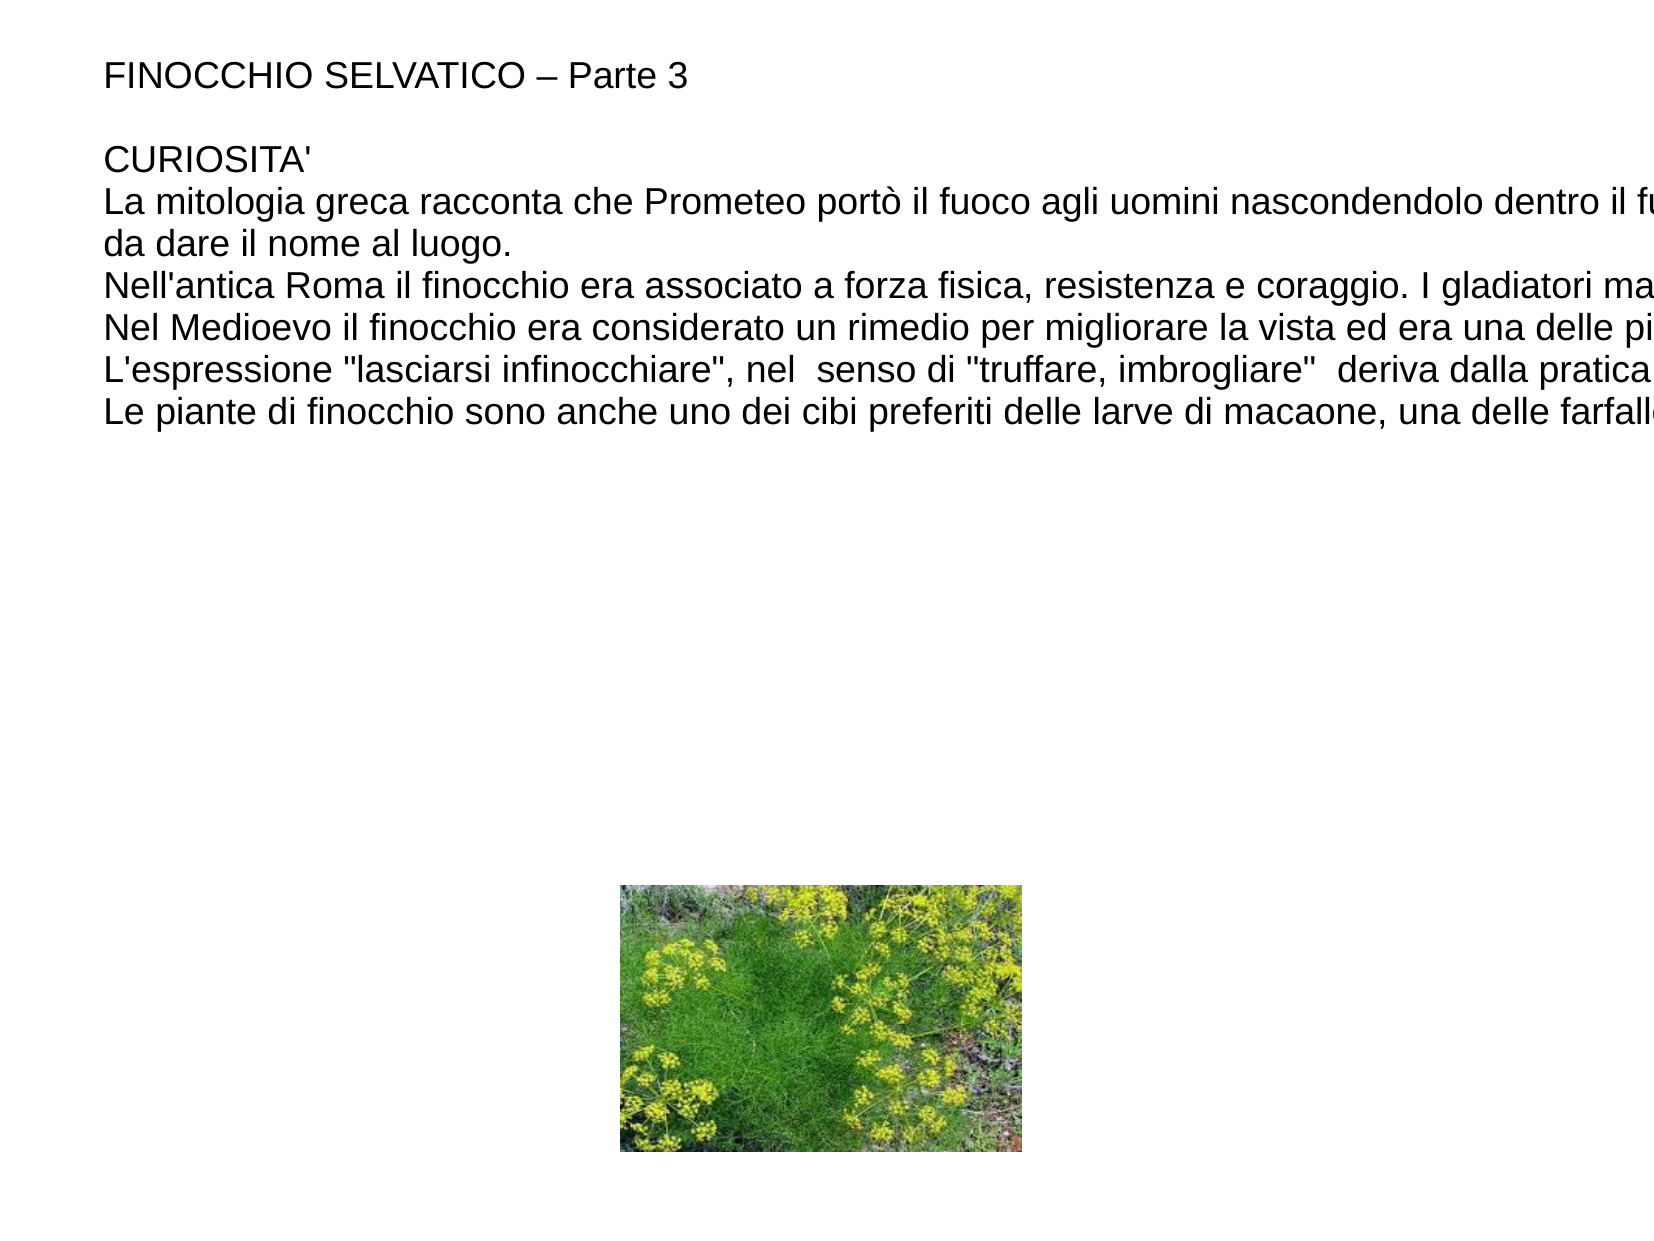

FINOCCHIO SELVATICO – Parte 3
CURIOSITA'
La mitologia greca racconta che Prometeo portò il fuoco agli uomini nascondendolo dentro il fusto cavo di un finocchio selvatico, legando così questa pianta al simbolo del sapere e della rigenerazione. Marathṓn è il nome greco del Foeniculum vulgare e proprio nella piana di Maratona, quella della famosa battaglia, cresceva largamente il finocchio tanto da dare il nome al luogo.
Nell'antica Roma il finocchio era associato a forza fisica, resistenza e coraggio. I gladiatori masticavano semi di finocchio prima di scendere nell'arena e lo indossavano nelle corone durante i combattimeni per simboleggiare determinazione e vigore.
Nel Medioevo il finocchio era considerato un rimedio per migliorare la vista ed era una delle piante simbolo di Santa Lucia.
L'espressione "lasciarsi infinocchiare", nel senso di "truffare, imbrogliare" deriva dalla pratica di utilizzare il finocchio come antipasto per ingannare il gusto del cliente nei confronti di un vino di scarsa qualità o di utilizzarne i semi per alterare il gusto del vino imbottigliato.
Le piante di finocchio sono anche uno dei cibi preferiti delle larve di macaone, una delle farfalle più belle e più grandi d'Europa.